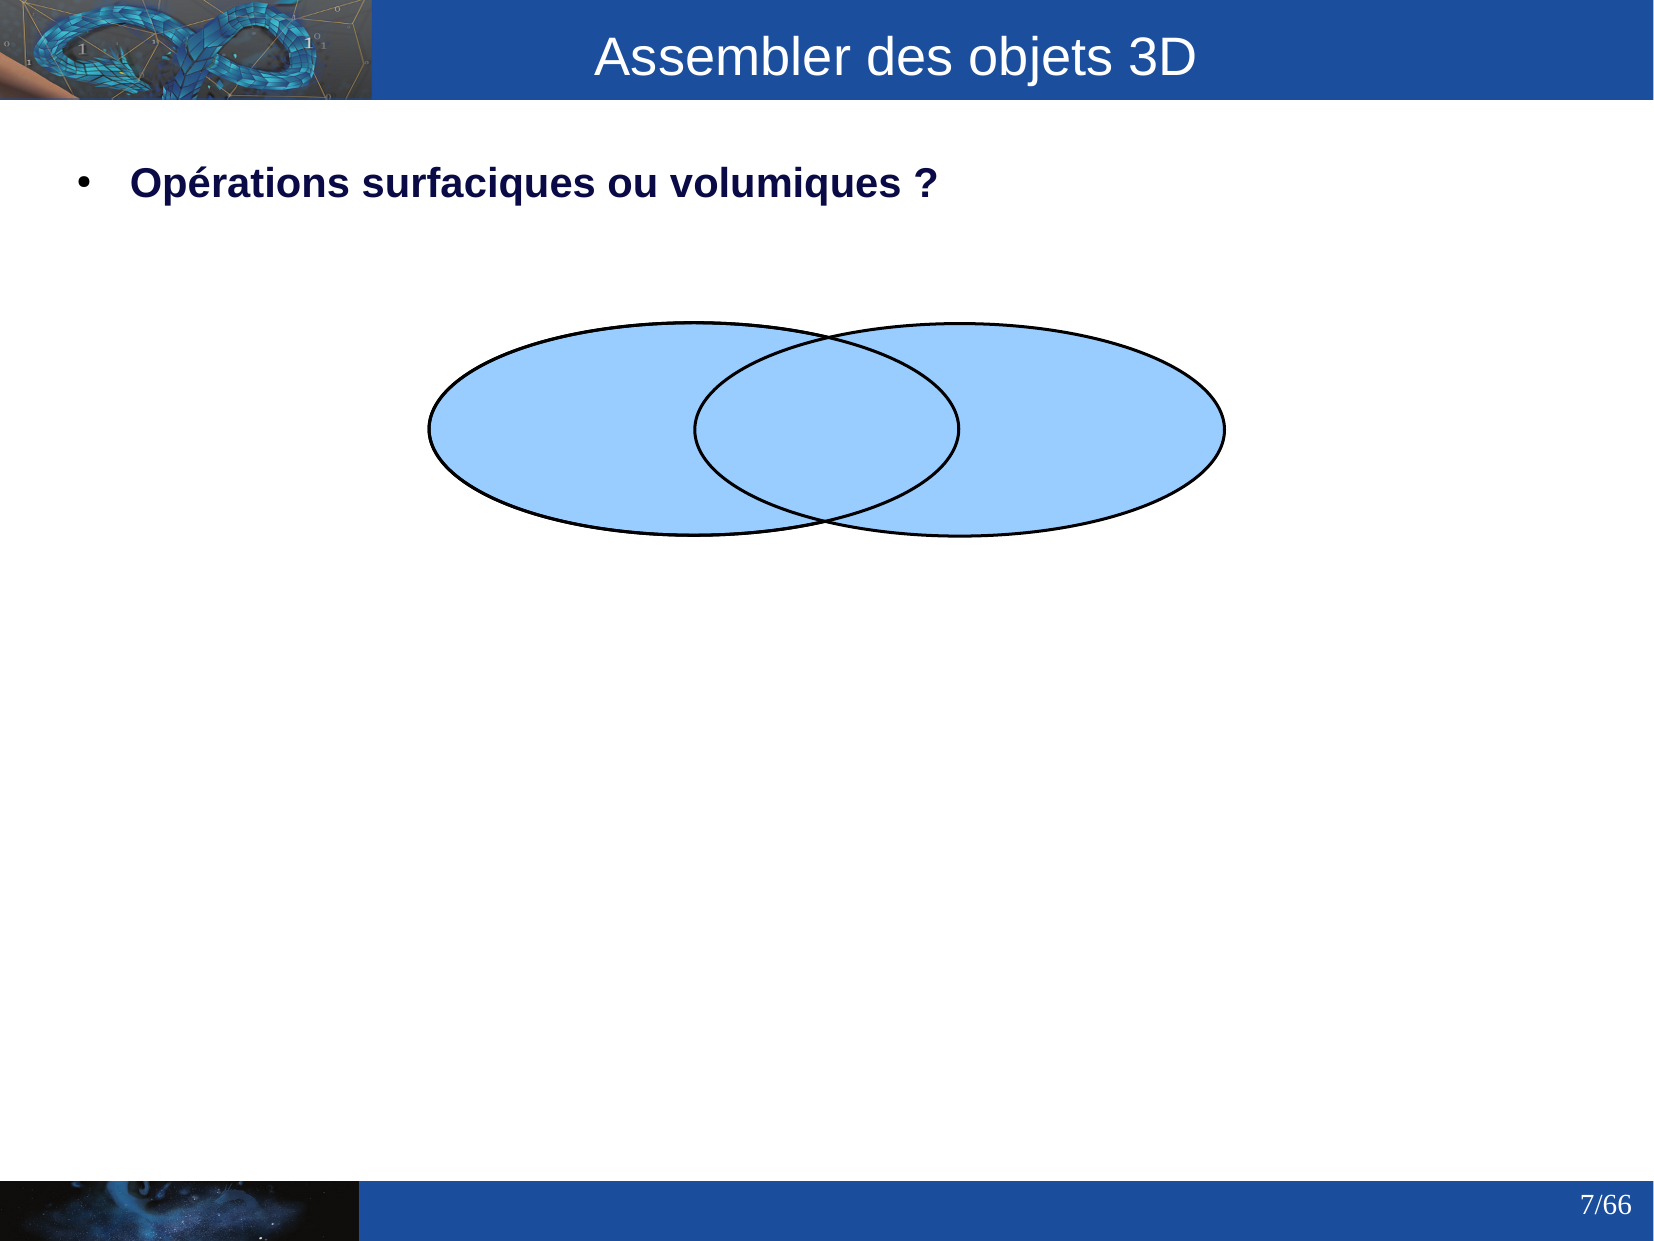

# Assembler des objets 3D
Opérations surfaciques ou volumiques ?
7